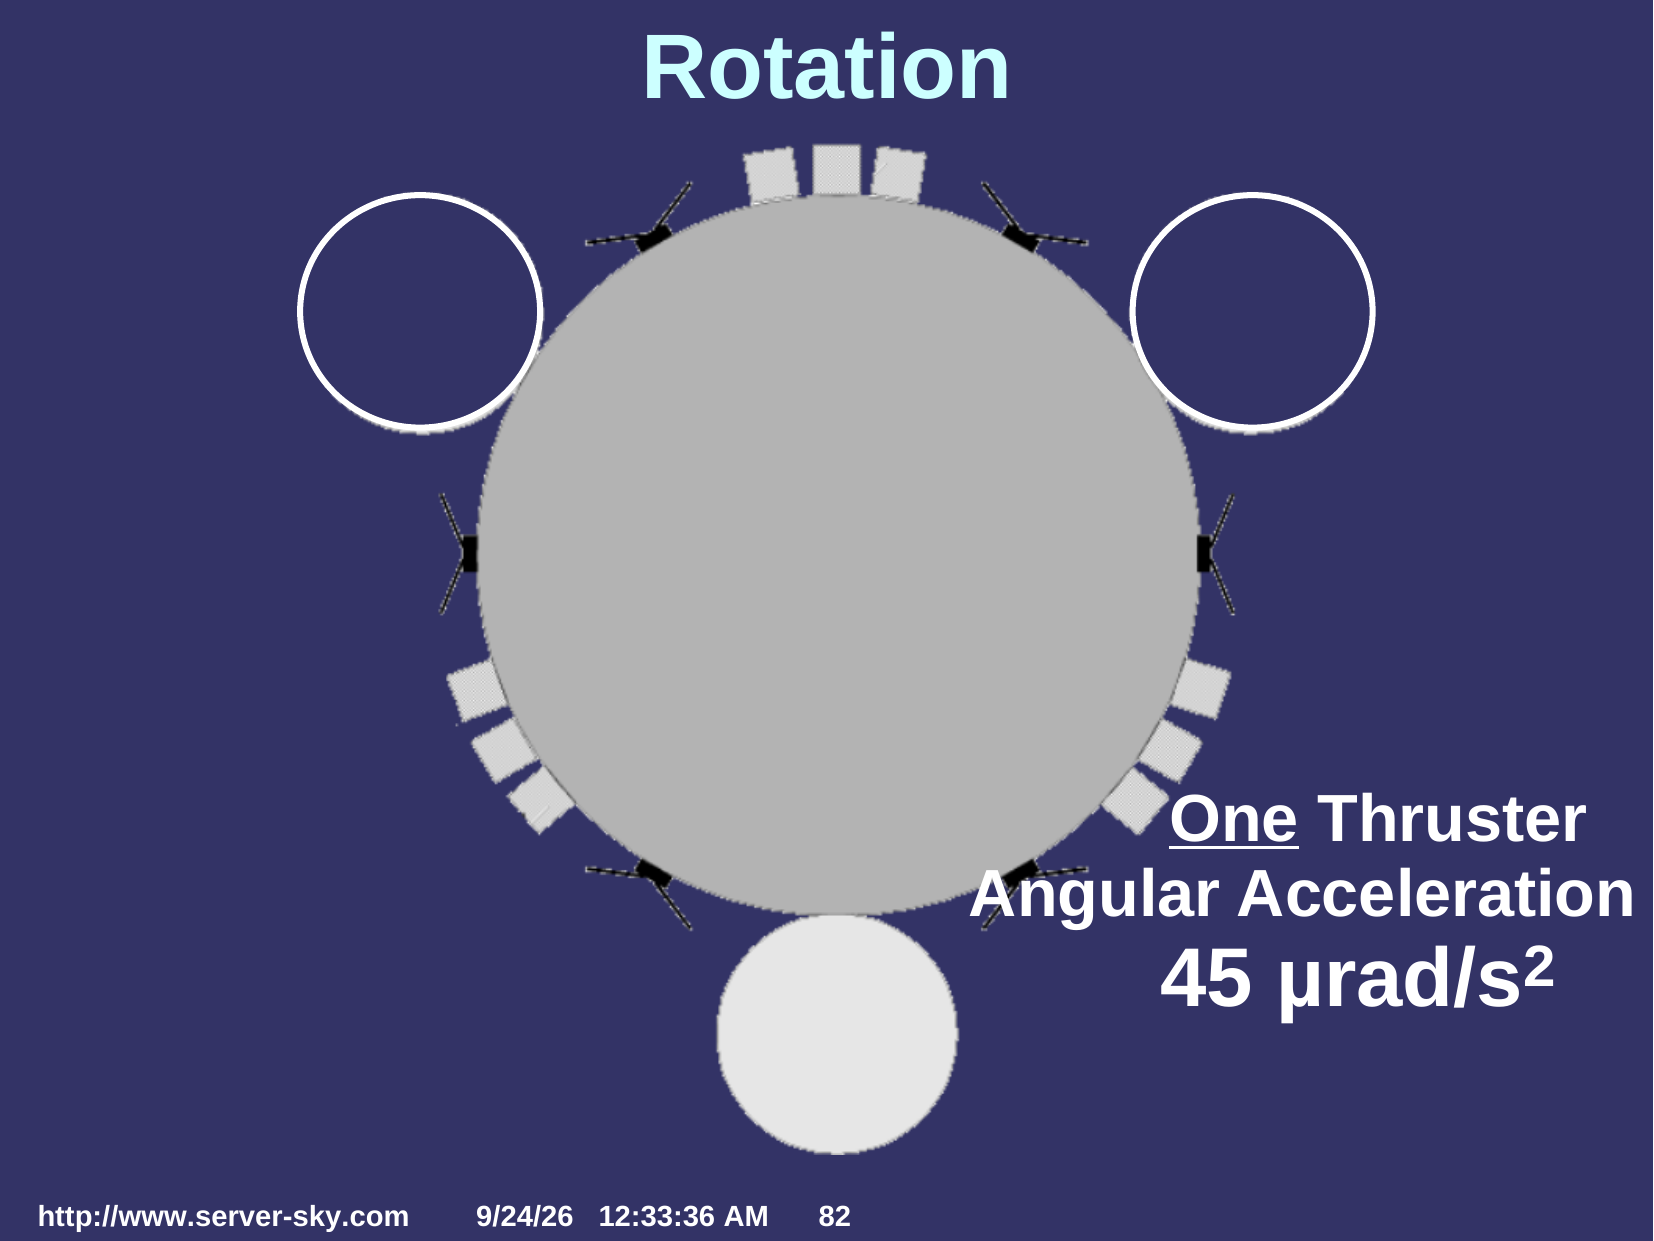

# Rotation
 One Thruster
Angular Acceleration
45 µrad/s2